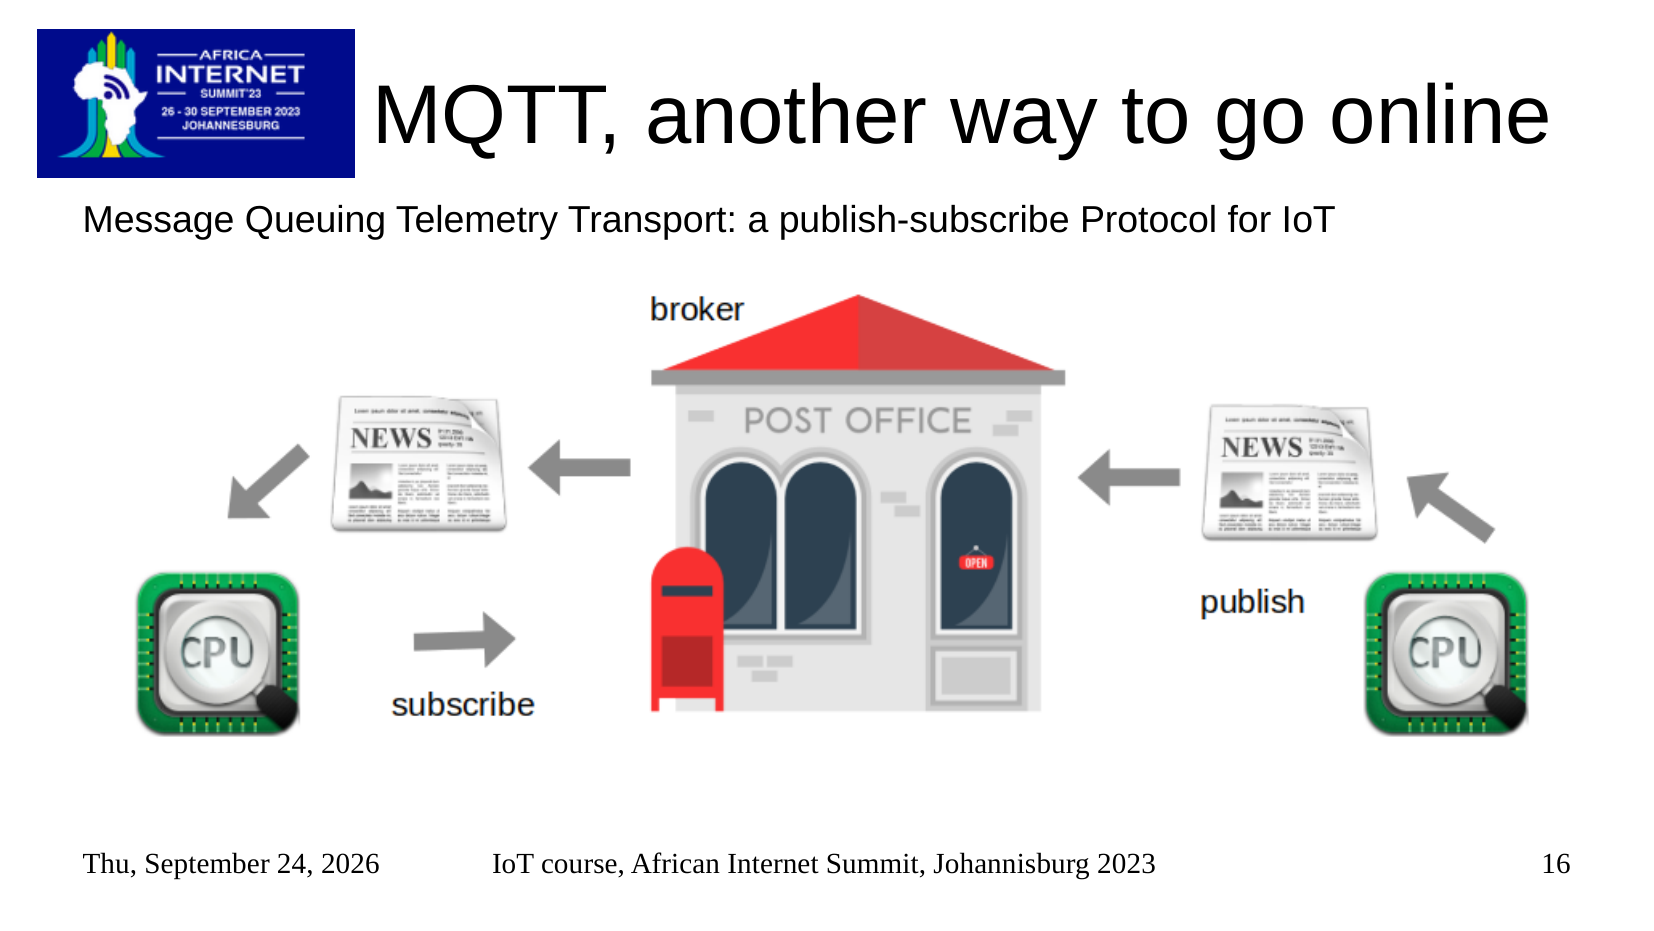

# MQTT, another way to go online
Message Queuing Telemetry Transport: a publish-subscribe Protocol for IoT
IoT course, African Internet Summit, Johannisburg 2023
16